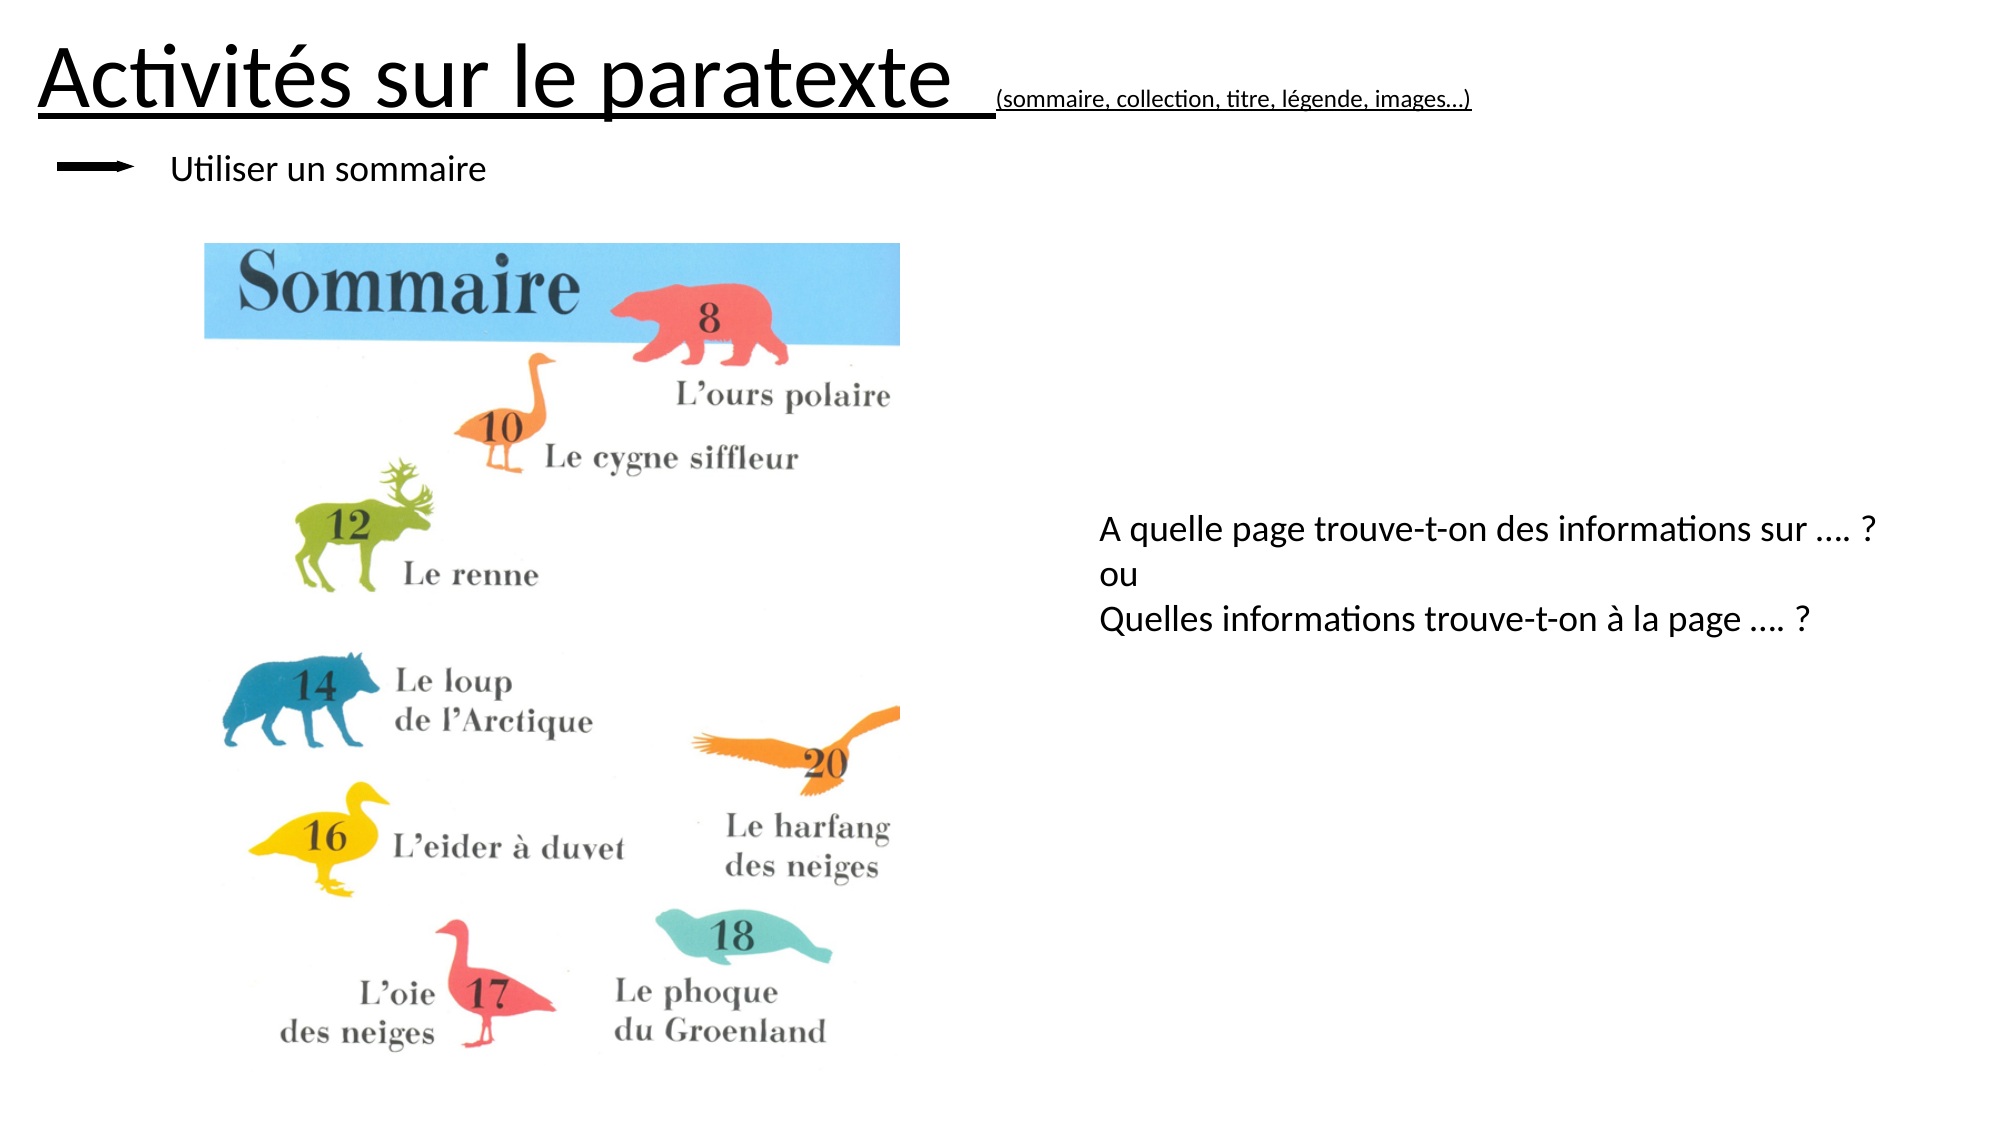

Activités sur le paratexte (sommaire, collection, titre, légende, images…)
Utiliser un sommaire
A quelle page trouve-t-on des informations sur …. ?
ou
Quelles informations trouve-t-on à la page …. ?